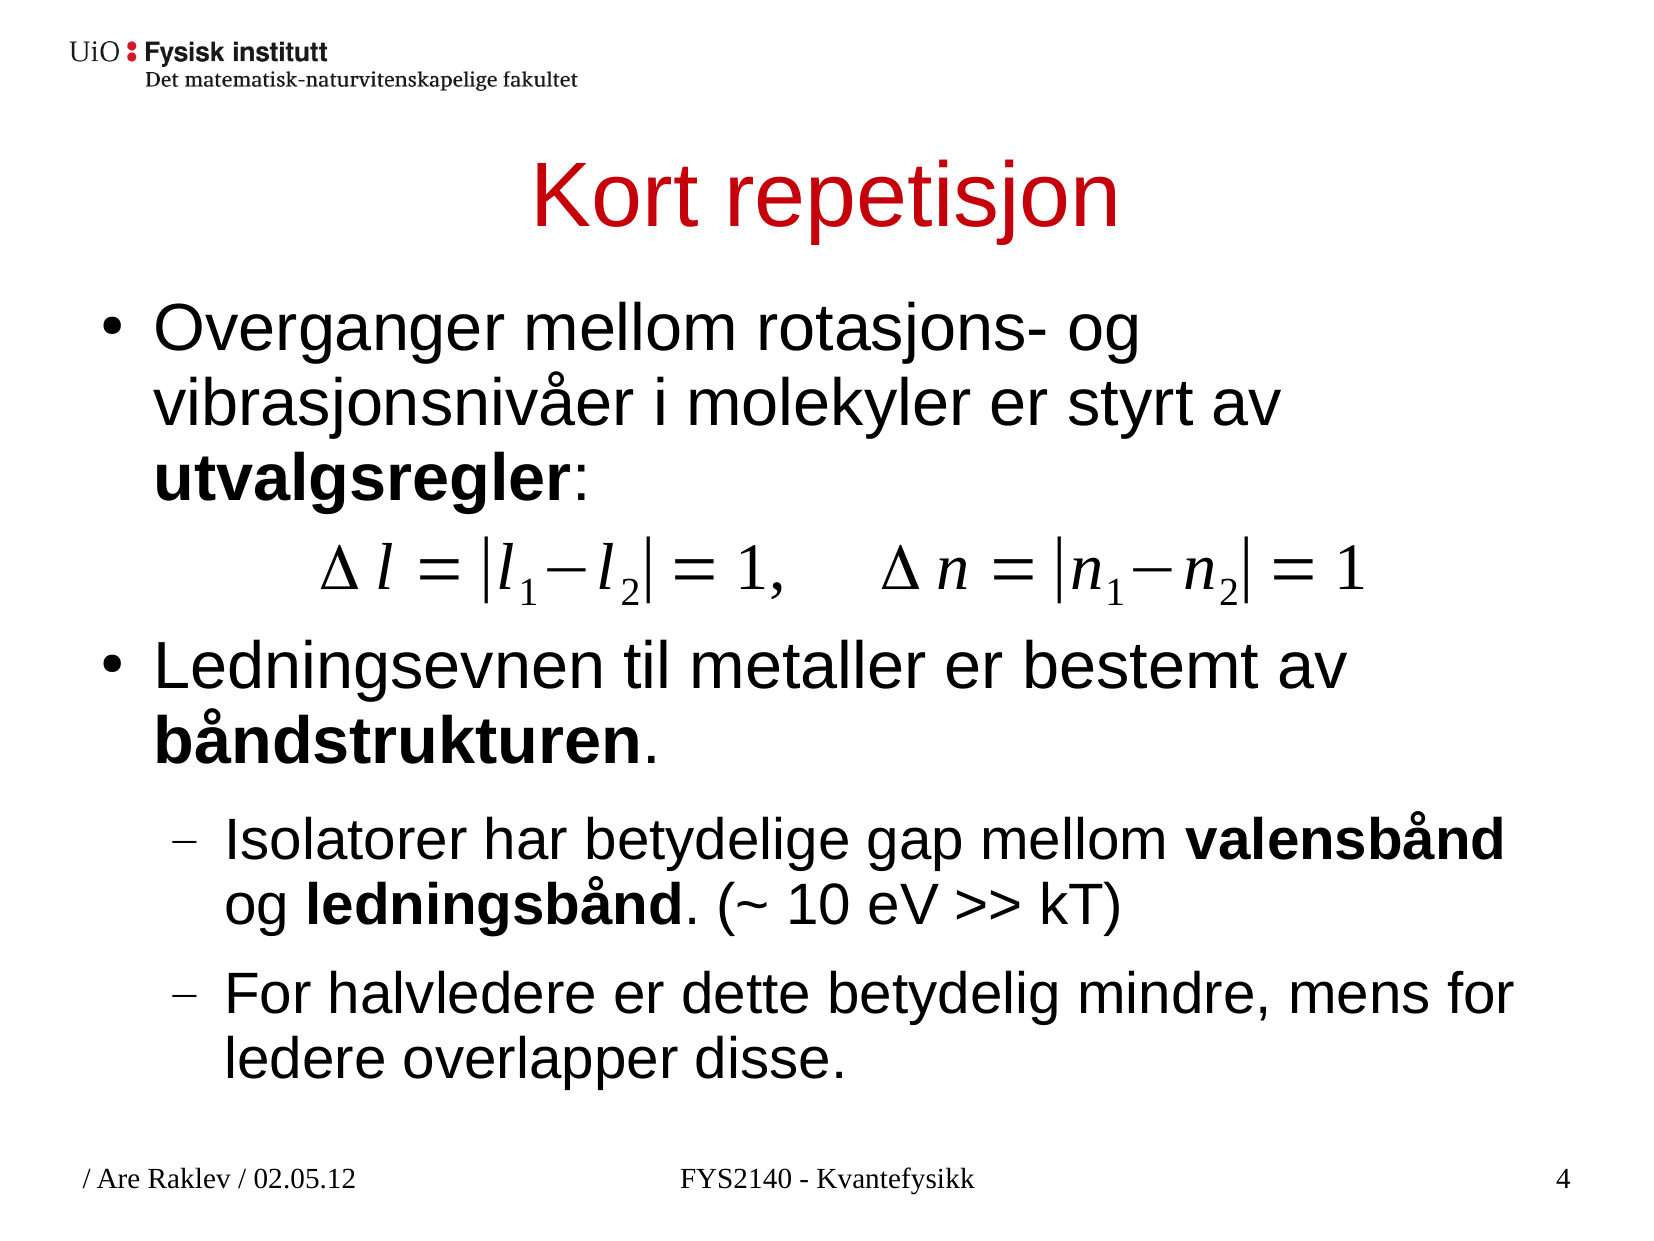

# Kort repetisjon
Overganger mellom rotasjons- og vibrasjonsnivåer i molekyler er styrt av utvalgsregler:
Ledningsevnen til metaller er bestemt av båndstrukturen.
Isolatorer har betydelige gap mellom valensbånd og ledningsbånd. (~ 10 eV >> kT)
For halvledere er dette betydelig mindre, mens for ledere overlapper disse.
/ Are Raklev / 02.05.12
FYS2140 - Kvantefysikk
4